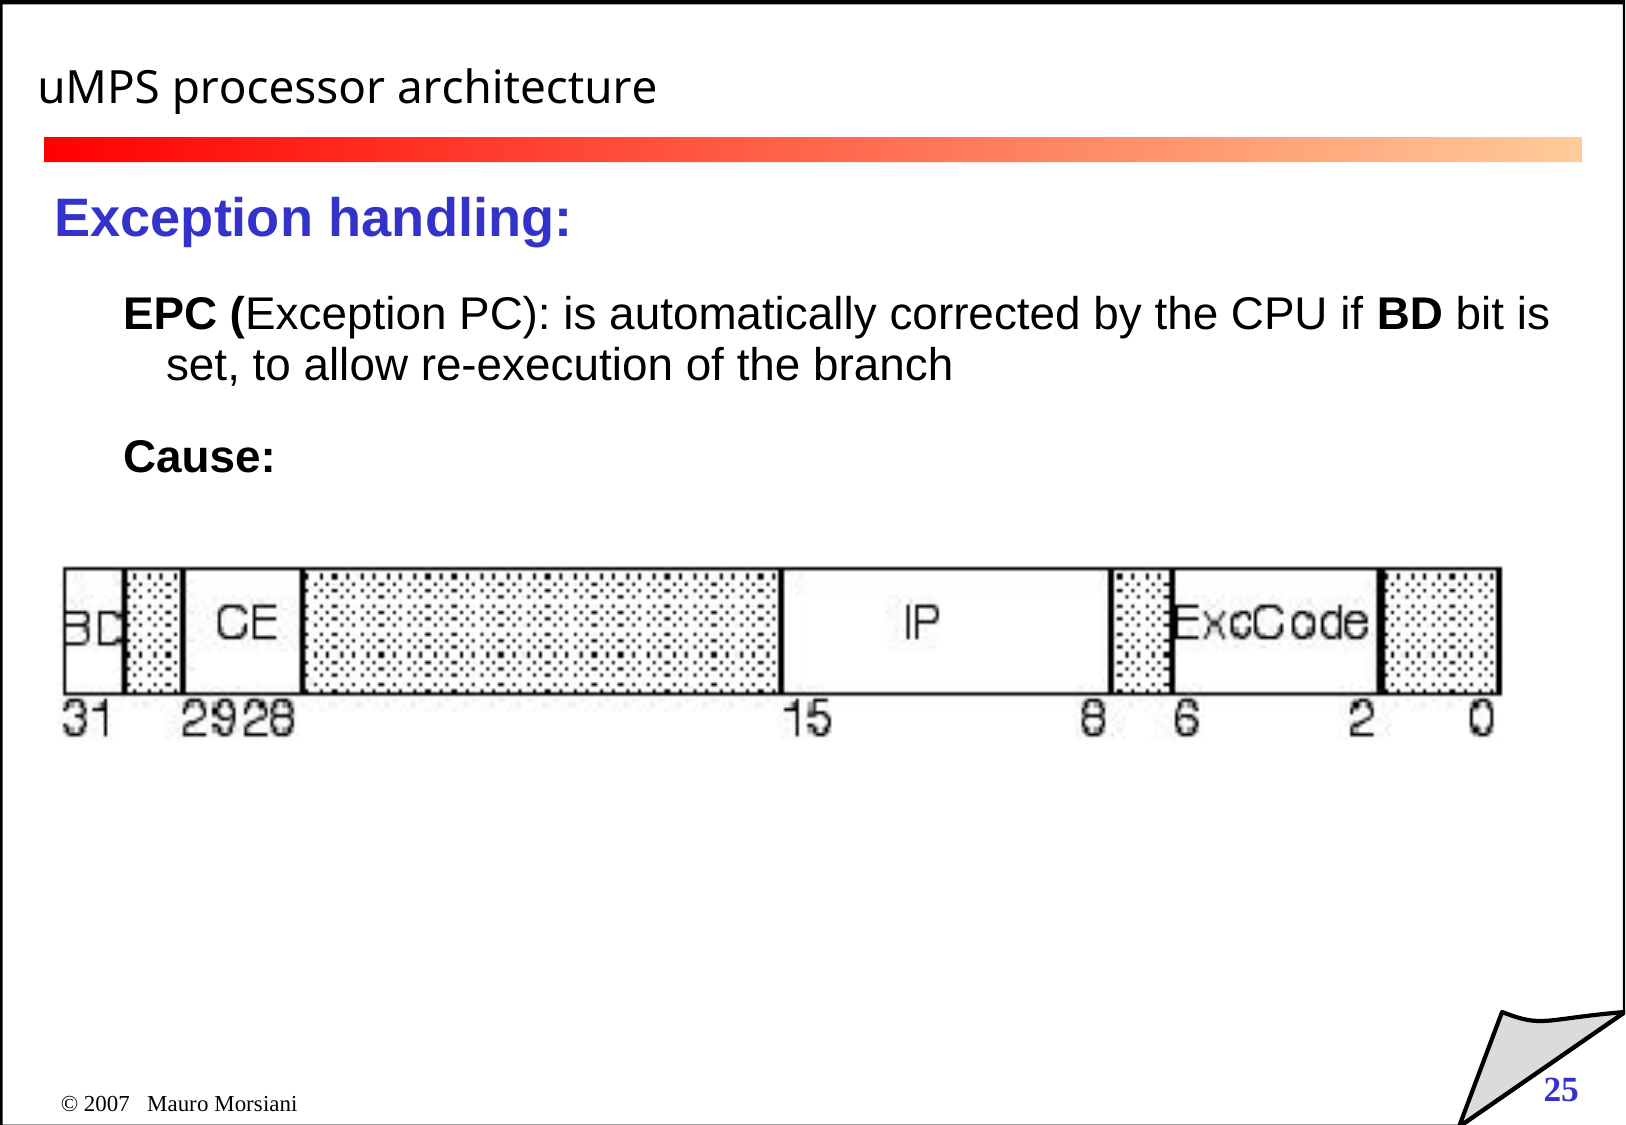

# uMPS processor architecture
Exception handling:
EPC (Exception PC): is automatically corrected by the CPU if BD bit is set, to allow re-execution of the branch
Cause: